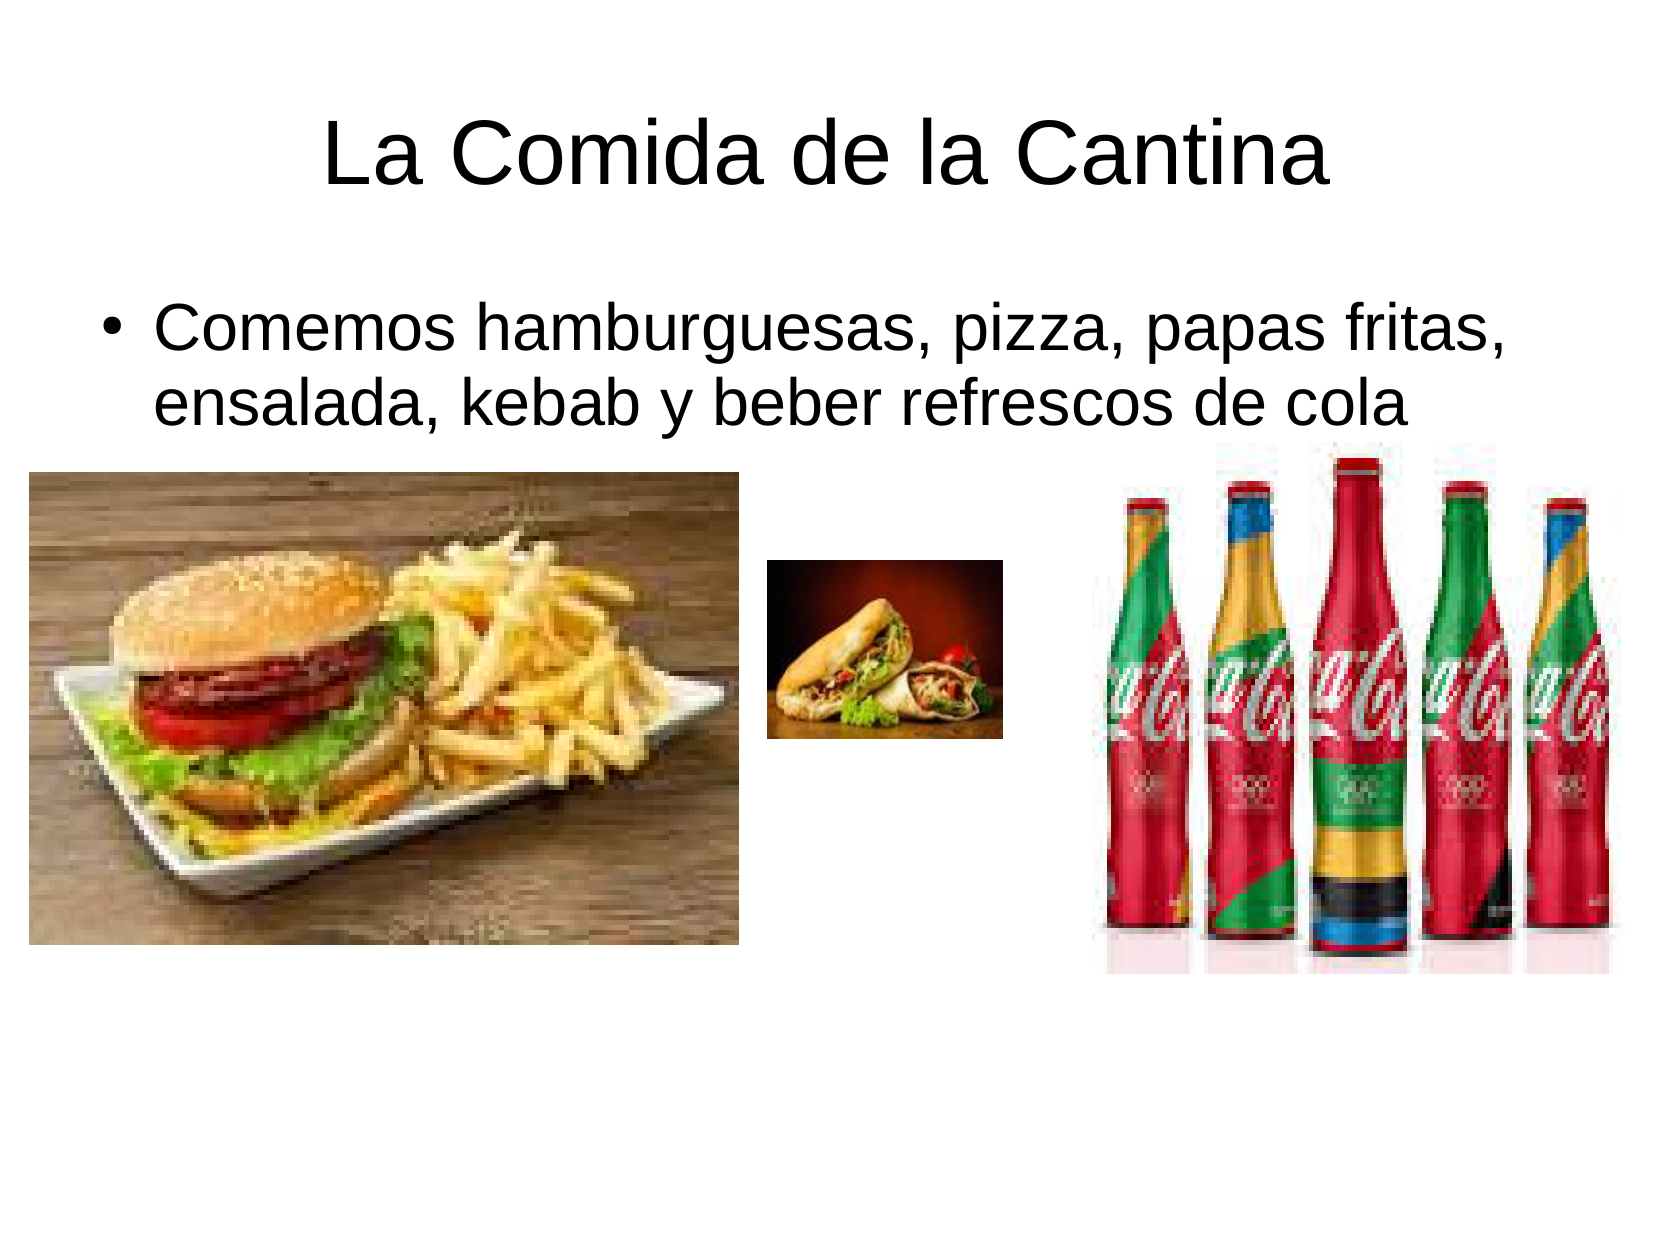

# La Comida de la Cantina
Comemos hamburguesas, pizza, papas fritas, ensalada, kebab y beber refrescos de cola